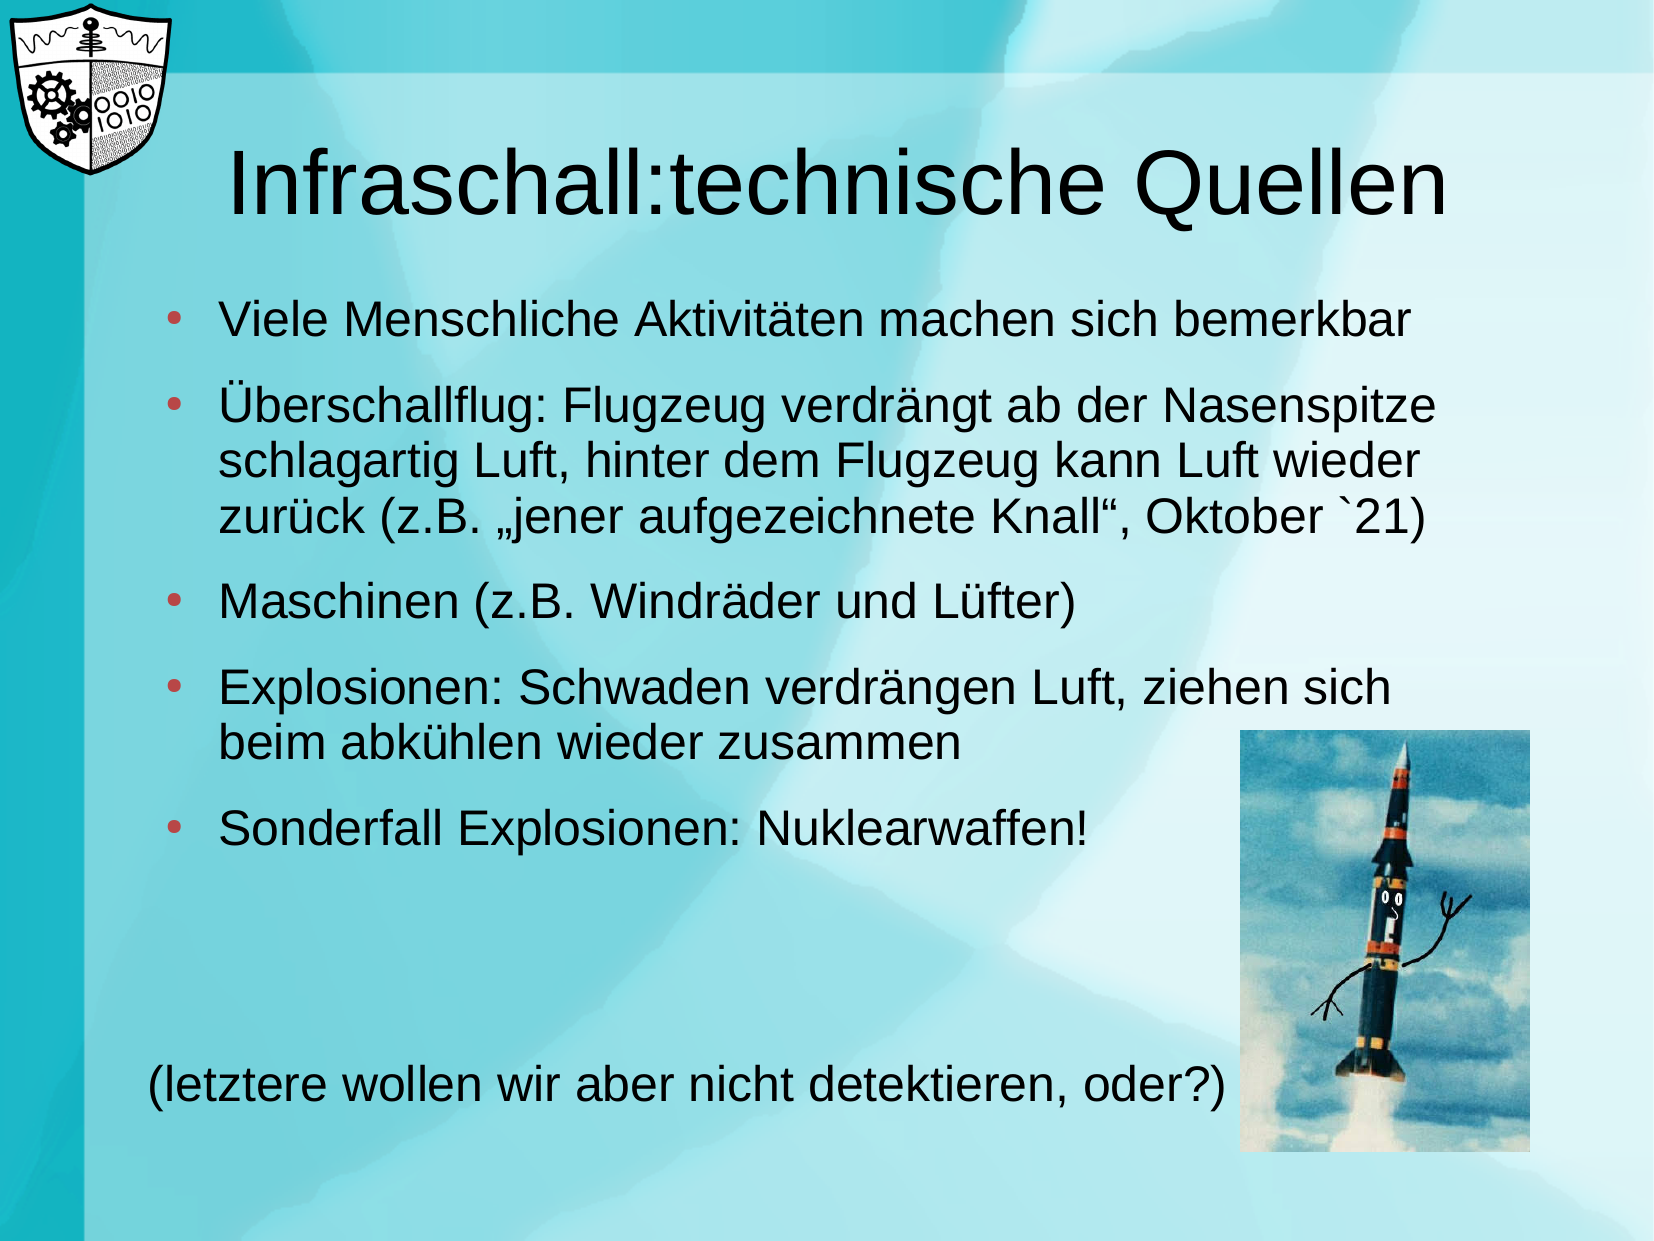

# Infraschall:technische Quellen
Viele Menschliche Aktivitäten machen sich bemerkbar
Überschallflug: Flugzeug verdrängt ab der Nasenspitze schlagartig Luft, hinter dem Flugzeug kann Luft wieder zurück (z.B. „jener aufgezeichnete Knall“, Oktober `21)
Maschinen (z.B. Windräder und Lüfter)
Explosionen: Schwaden verdrängen Luft, ziehen sich beim abkühlen wieder zusammen
Sonderfall Explosionen: Nuklearwaffen!
(letztere wollen wir aber nicht detektieren, oder?)